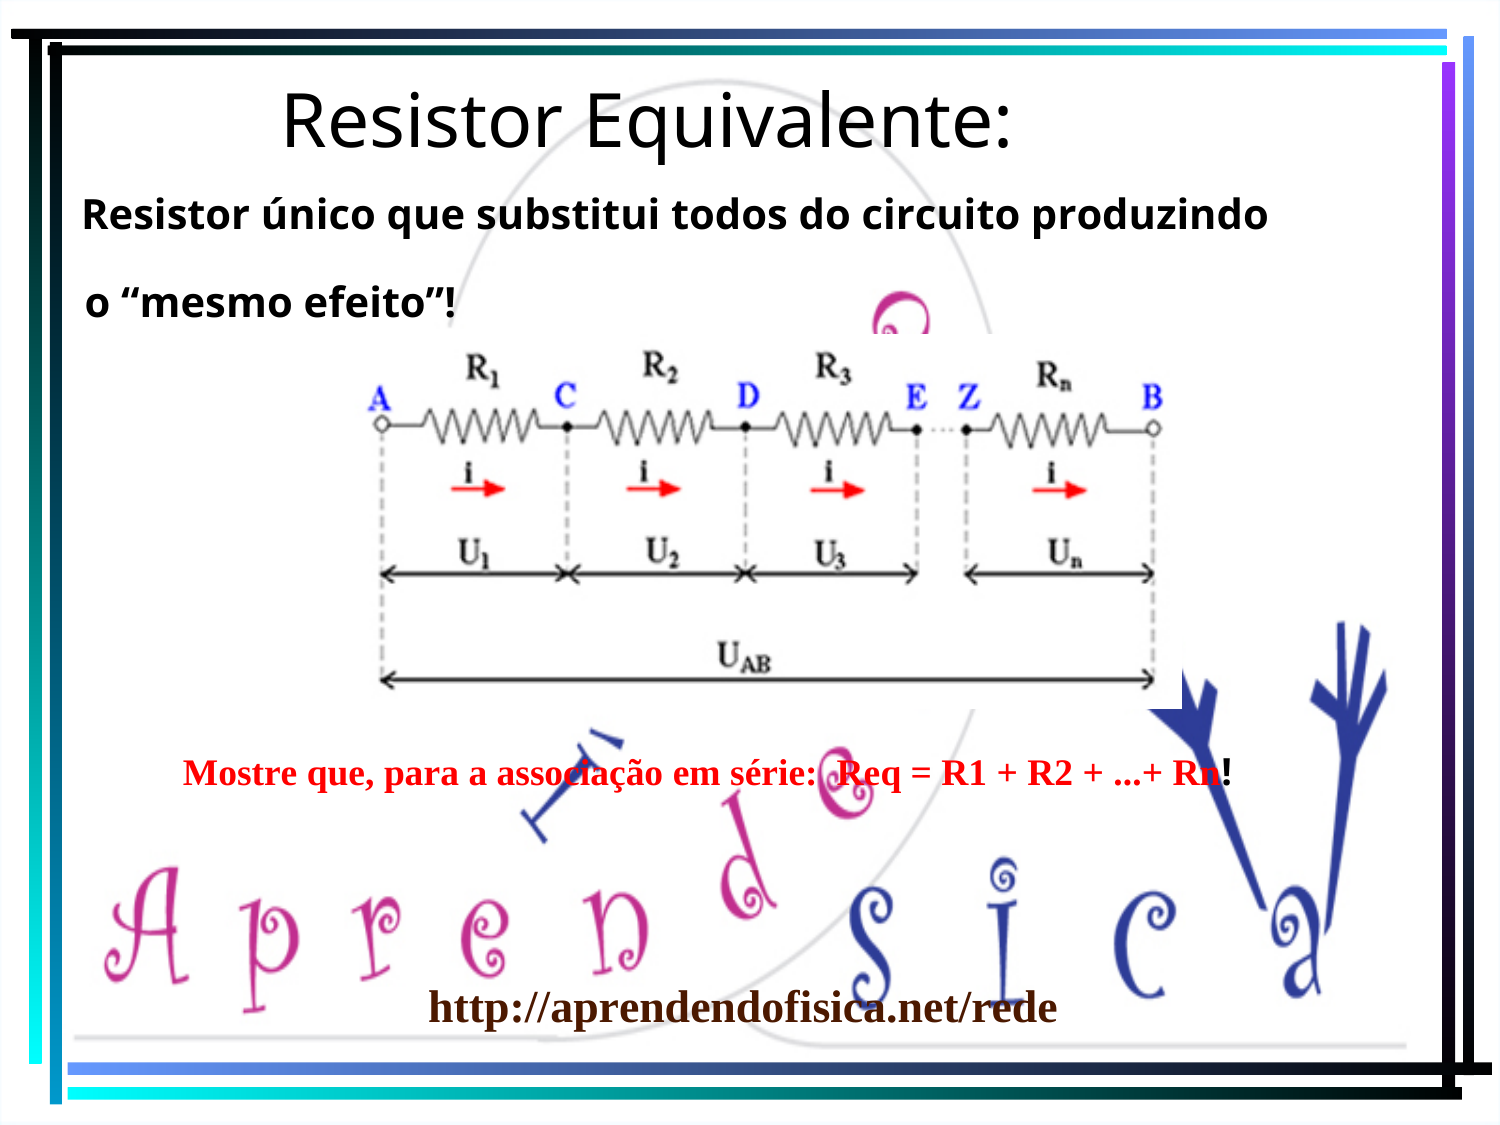

# Resistor Equivalente:
 Resistor único que substitui todos do circuito produzindo
 o “mesmo efeito”!
 Mostre que, para a associação em série: Req = R1 + R2 + ...+ Rn!
http://aprendendofisica.net/rede